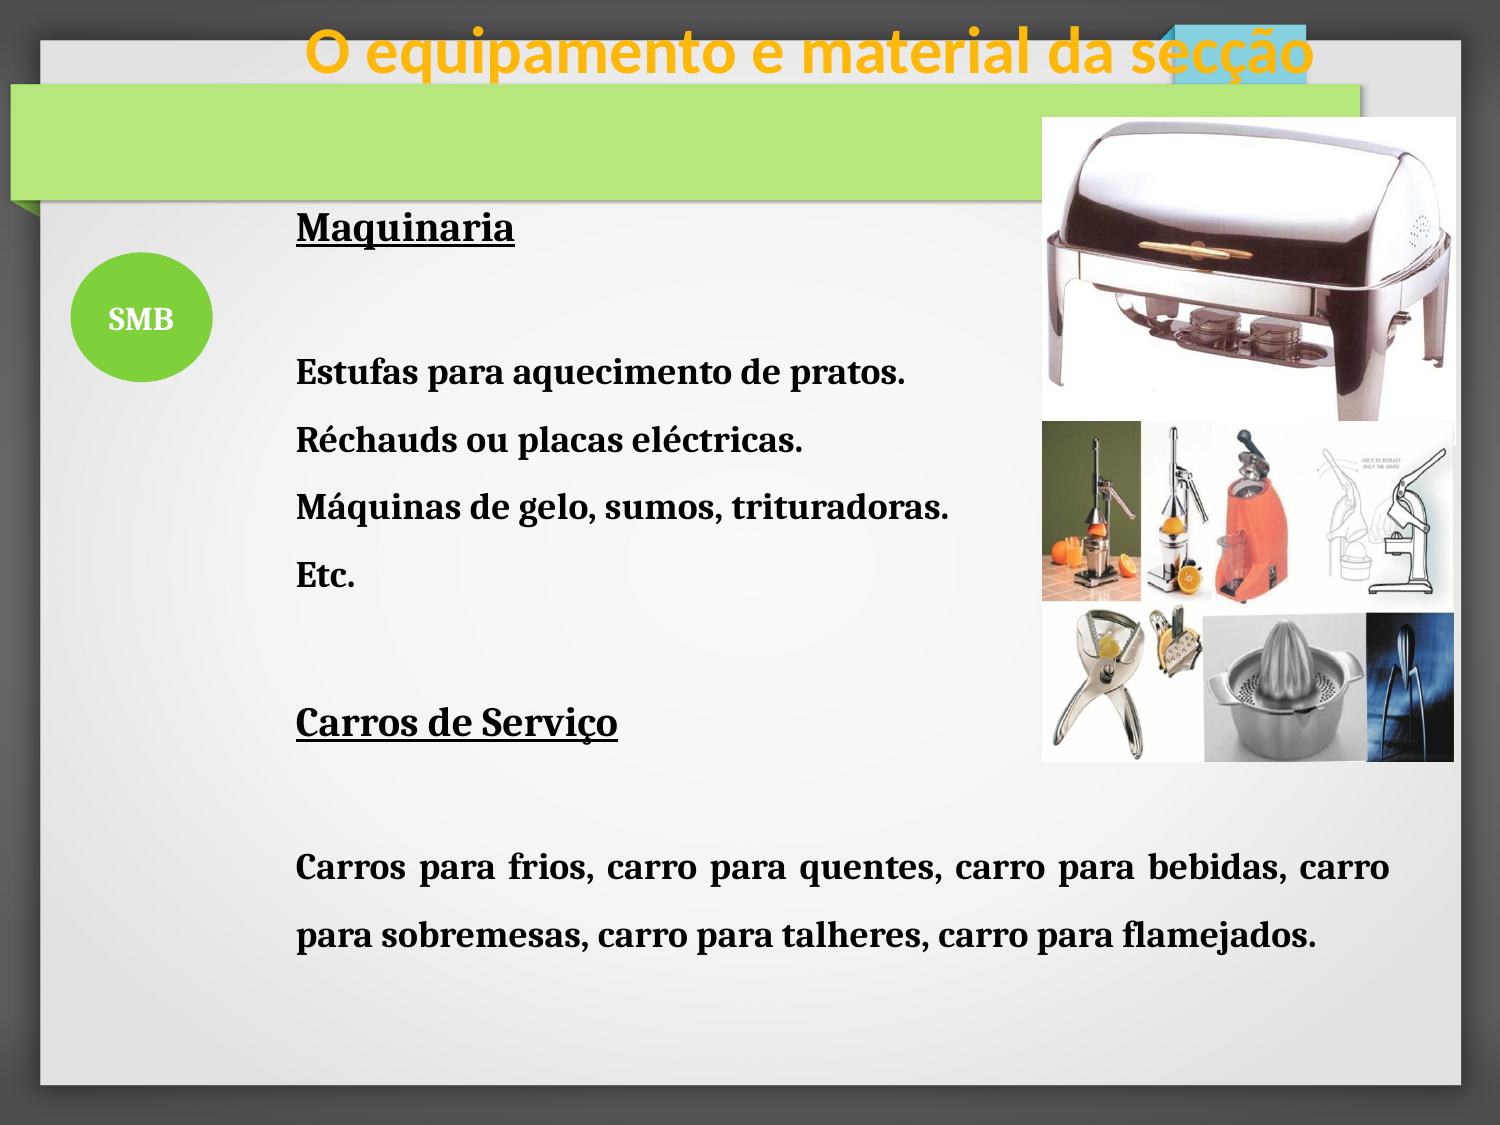

O equipamento e material da secção
Maquinaria
Estufas para aquecimento de pratos.
Réchauds ou placas eléctricas.
Máquinas de gelo, sumos, trituradoras.
Etc.
Carros de Serviço
Carros para frios, carro para quentes, carro para bebidas, carro para sobremesas, carro para talheres, carro para flamejados.
SMB